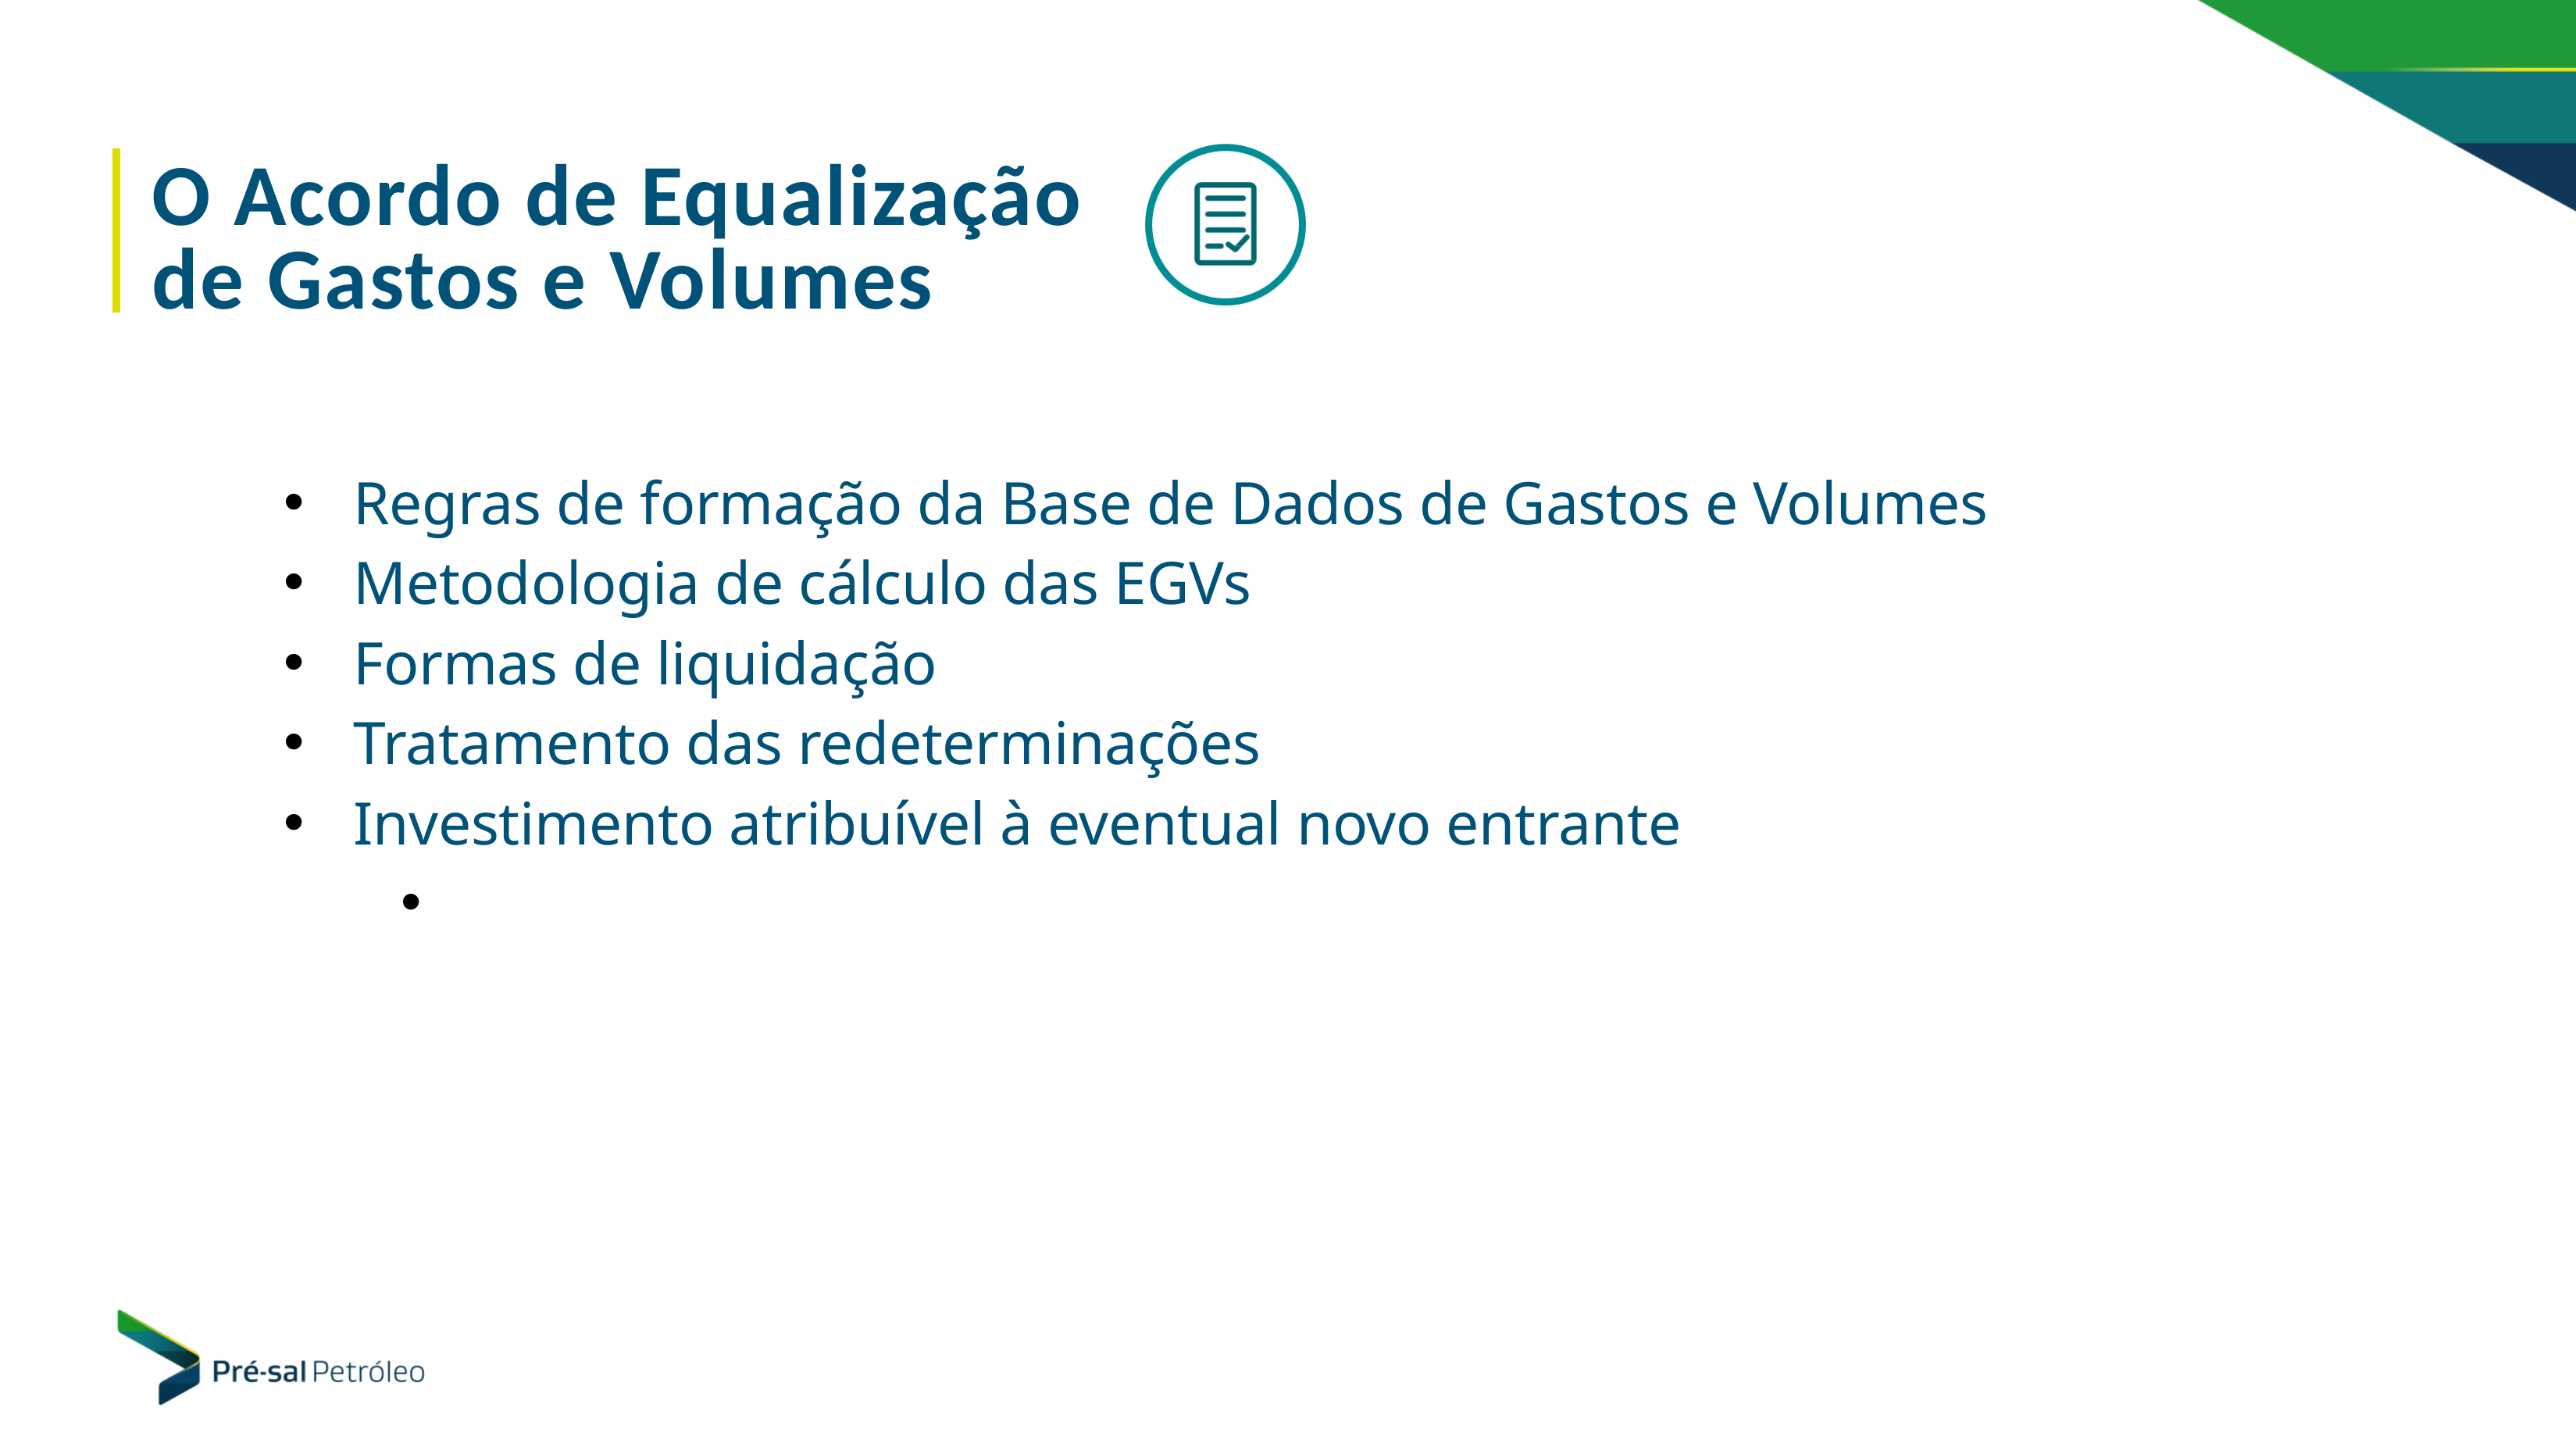

# O Acordo de Equalização de Gastos e Volumes
Regras de formação da Base de Dados de Gastos e Volumes
Metodologia de cálculo das EGVs
Formas de liquidação
Tratamento das redeterminações
Investimento atribuível à eventual novo entrante